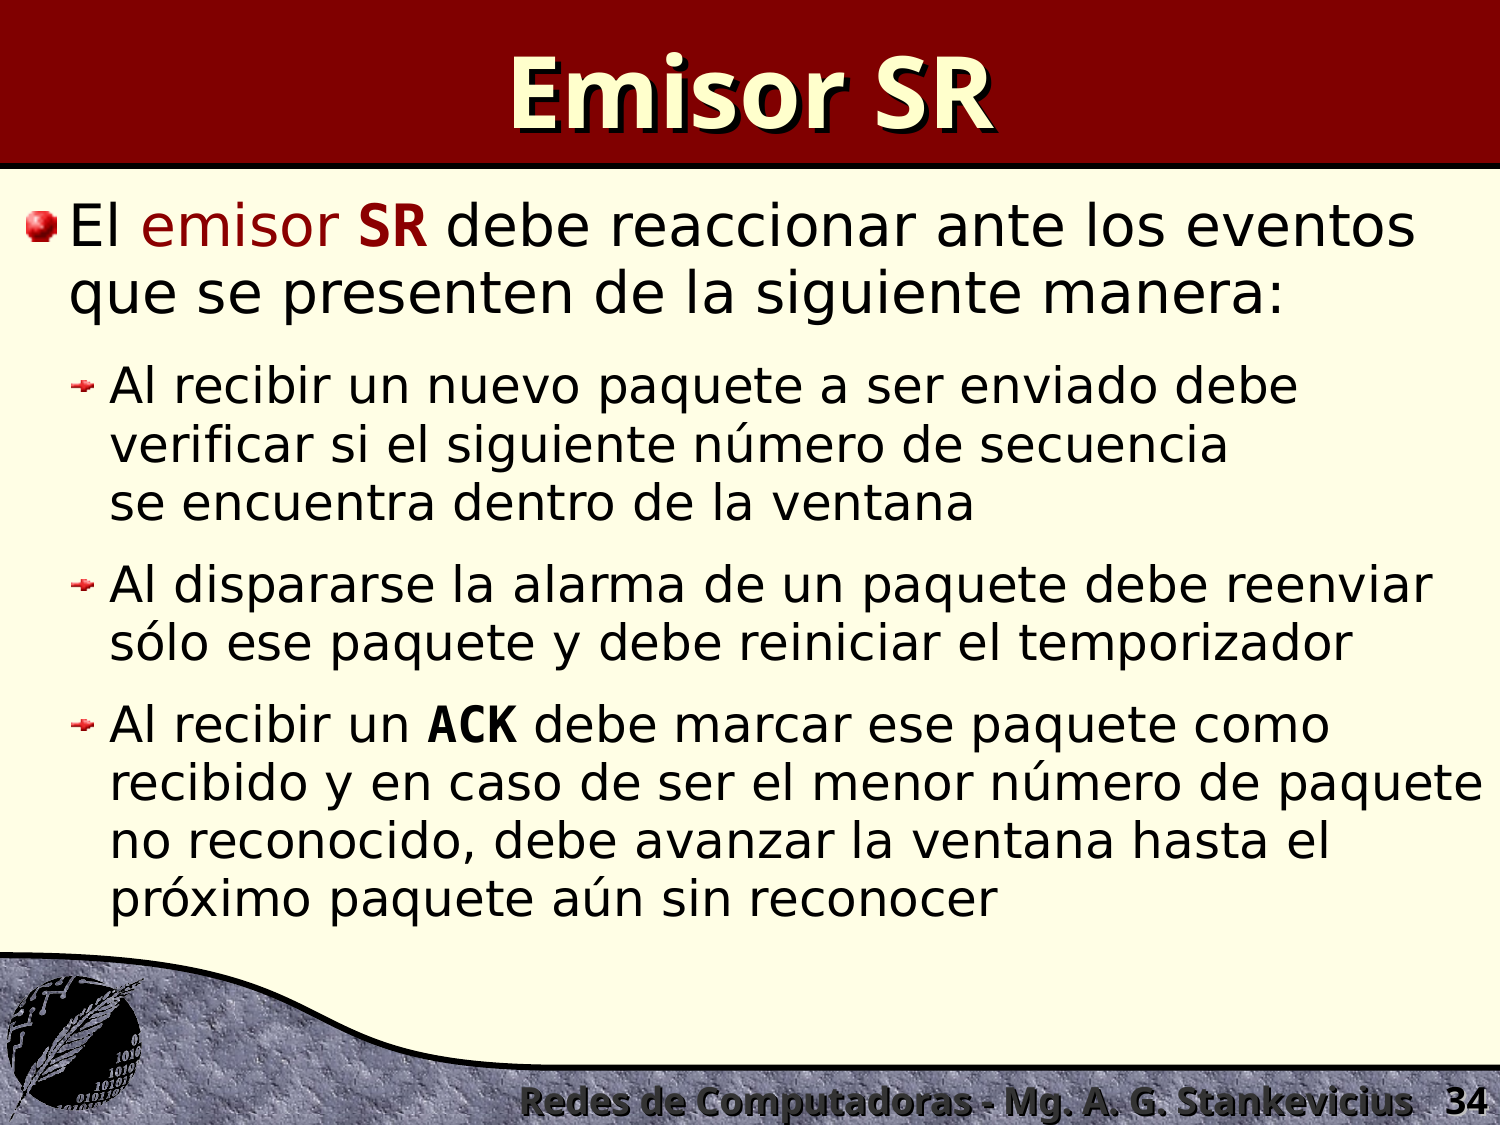

# Emisor SR
El emisor SR debe reaccionar ante los eventos que se presenten de la siguiente manera:
Al recibir un nuevo paquete a ser enviado debe verificar si el siguiente número de secuencia
se encuentra dentro de la ventana
Al dispararse la alarma de un paquete debe reenviar sólo ese paquete y debe reiniciar el temporizador
Al recibir un ACK debe marcar ese paquete como recibido y en caso de ser el menor número de paquete no reconocido, debe avanzar la ventana hasta el próximo paquete aún sin reconocer
34